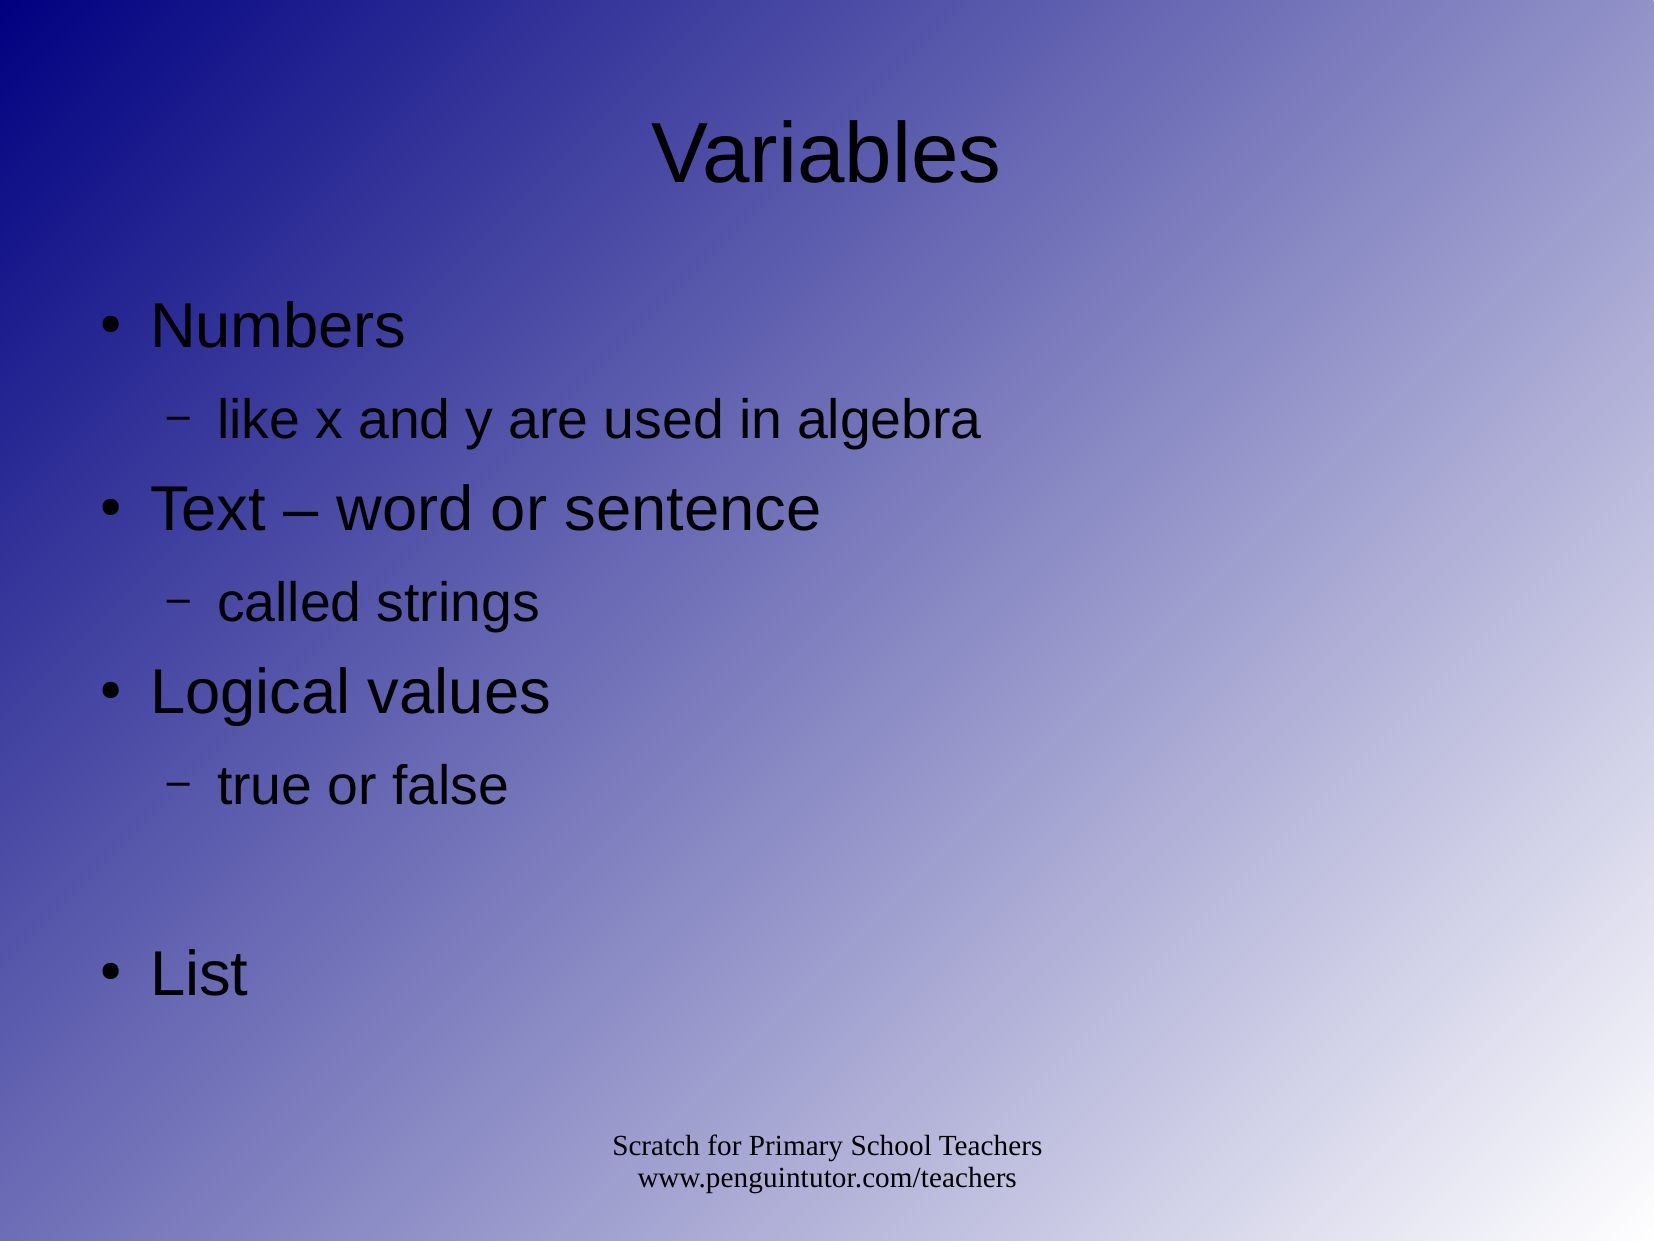

# Variables
Numbers
like x and y are used in algebra
Text – word or sentence
called strings
Logical values
true or false
List